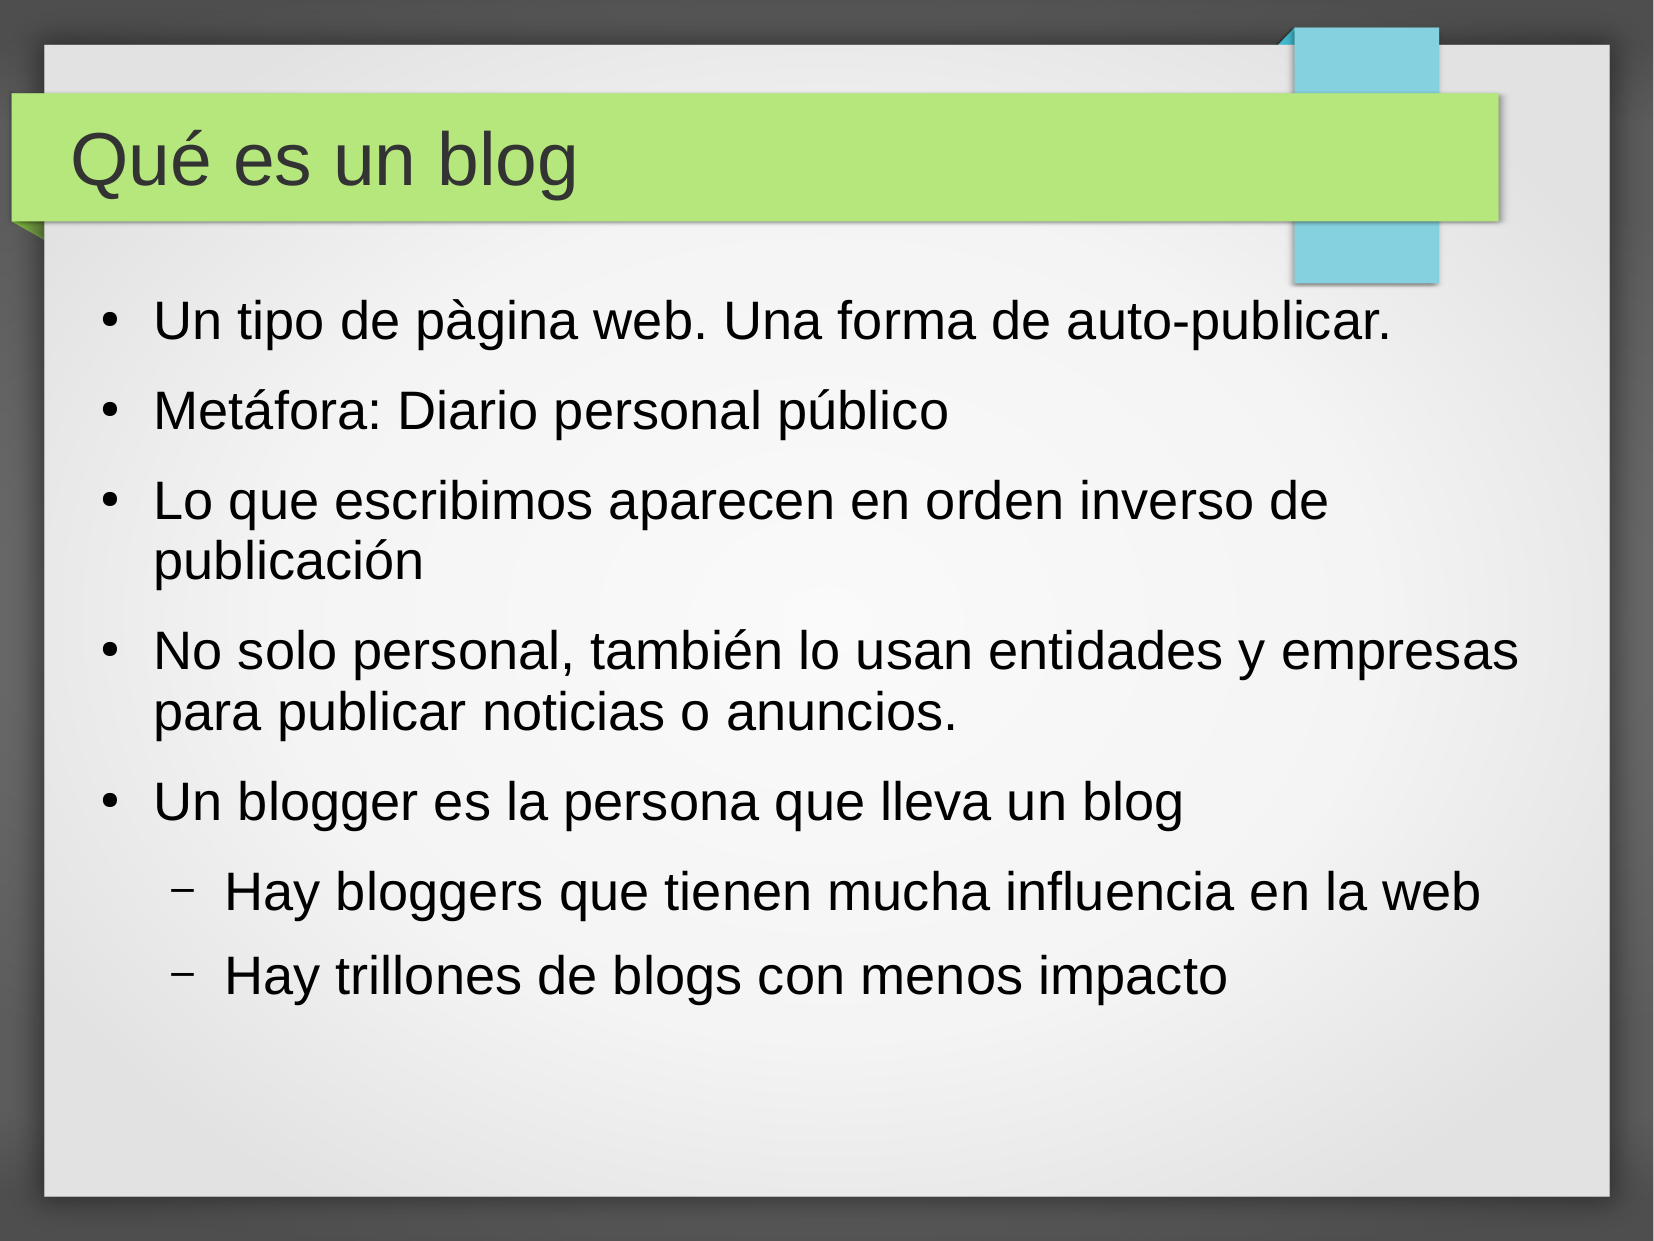

# Qué es un blog
Un tipo de pàgina web. Una forma de auto-publicar.
Metáfora: Diario personal público
Lo que escribimos aparecen en orden inverso de publicación
No solo personal, también lo usan entidades y empresas para publicar noticias o anuncios.
Un blogger es la persona que lleva un blog
Hay bloggers que tienen mucha influencia en la web
Hay trillones de blogs con menos impacto